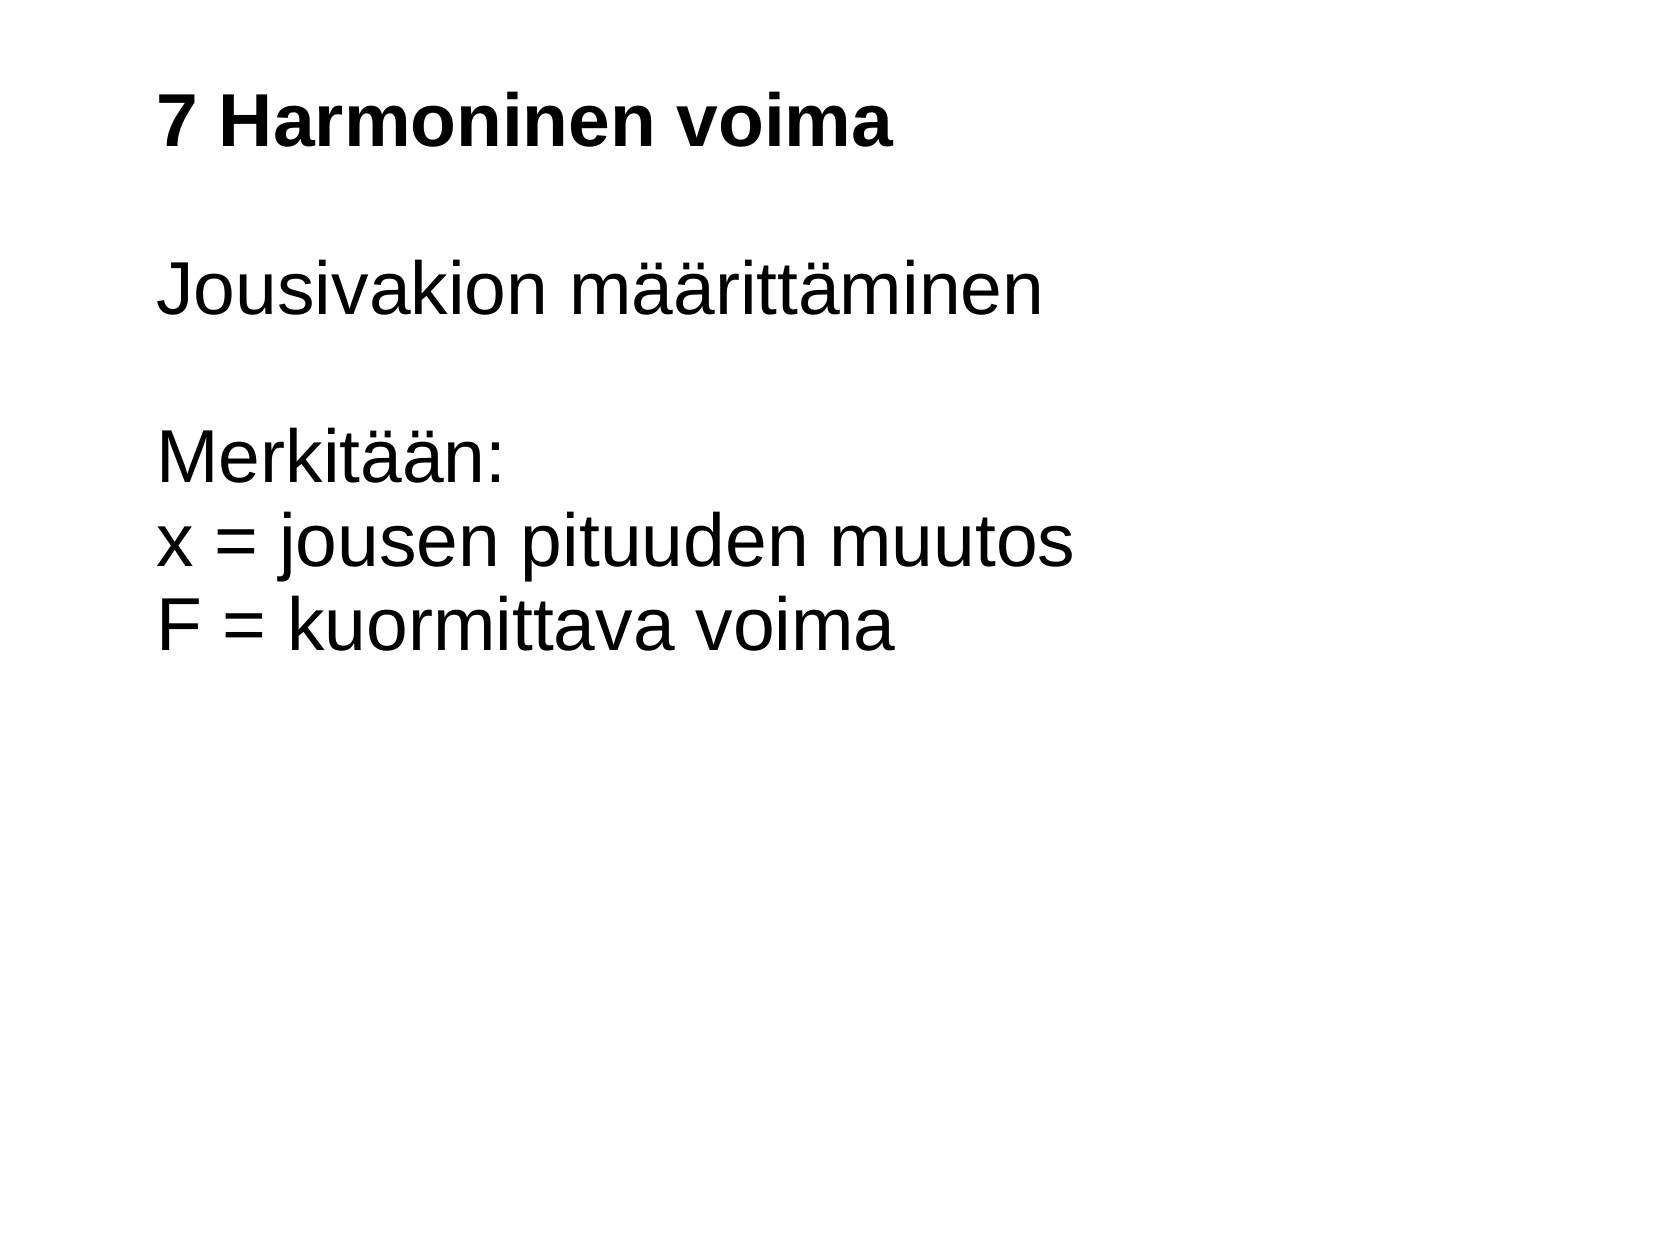

7 Harmoninen voima
Jousivakion määrittäminen
Merkitään:
x = jousen pituuden muutos
F = kuormittava voima